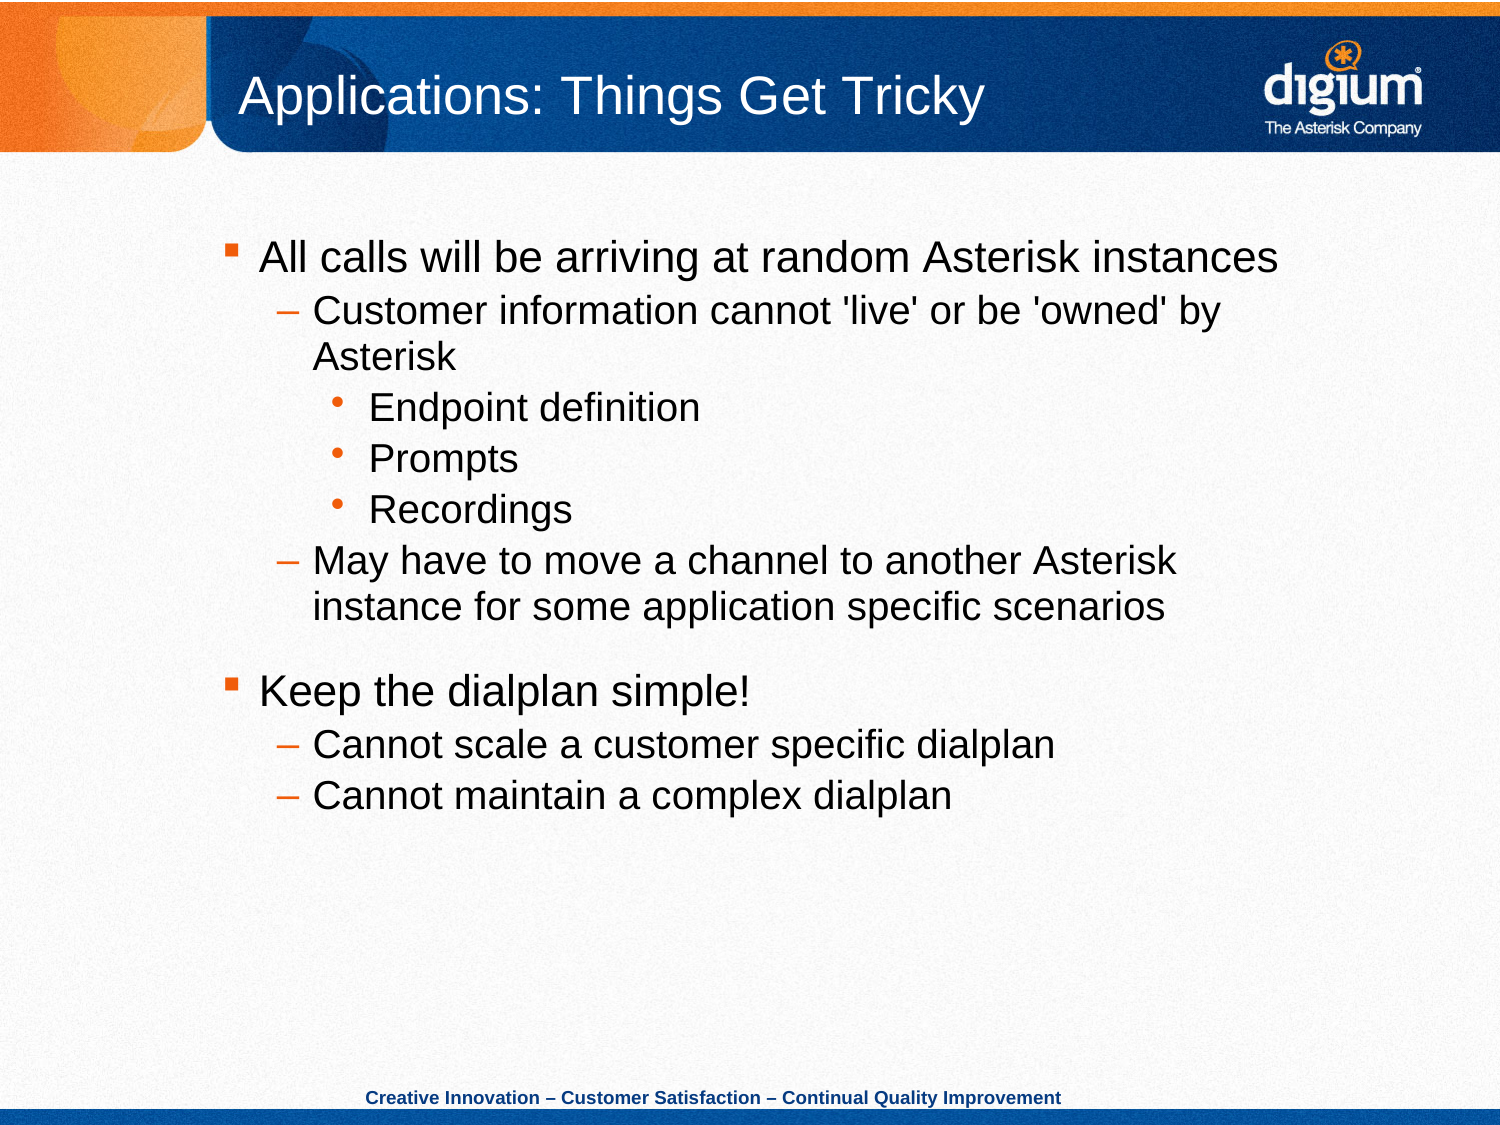

# Applications: Things Get Tricky
All calls will be arriving at random Asterisk instances
Customer information cannot 'live' or be 'owned' by Asterisk
Endpoint definition
Prompts
Recordings
May have to move a channel to another Asterisk instance for some application specific scenarios
Keep the dialplan simple!
Cannot scale a customer specific dialplan
Cannot maintain a complex dialplan